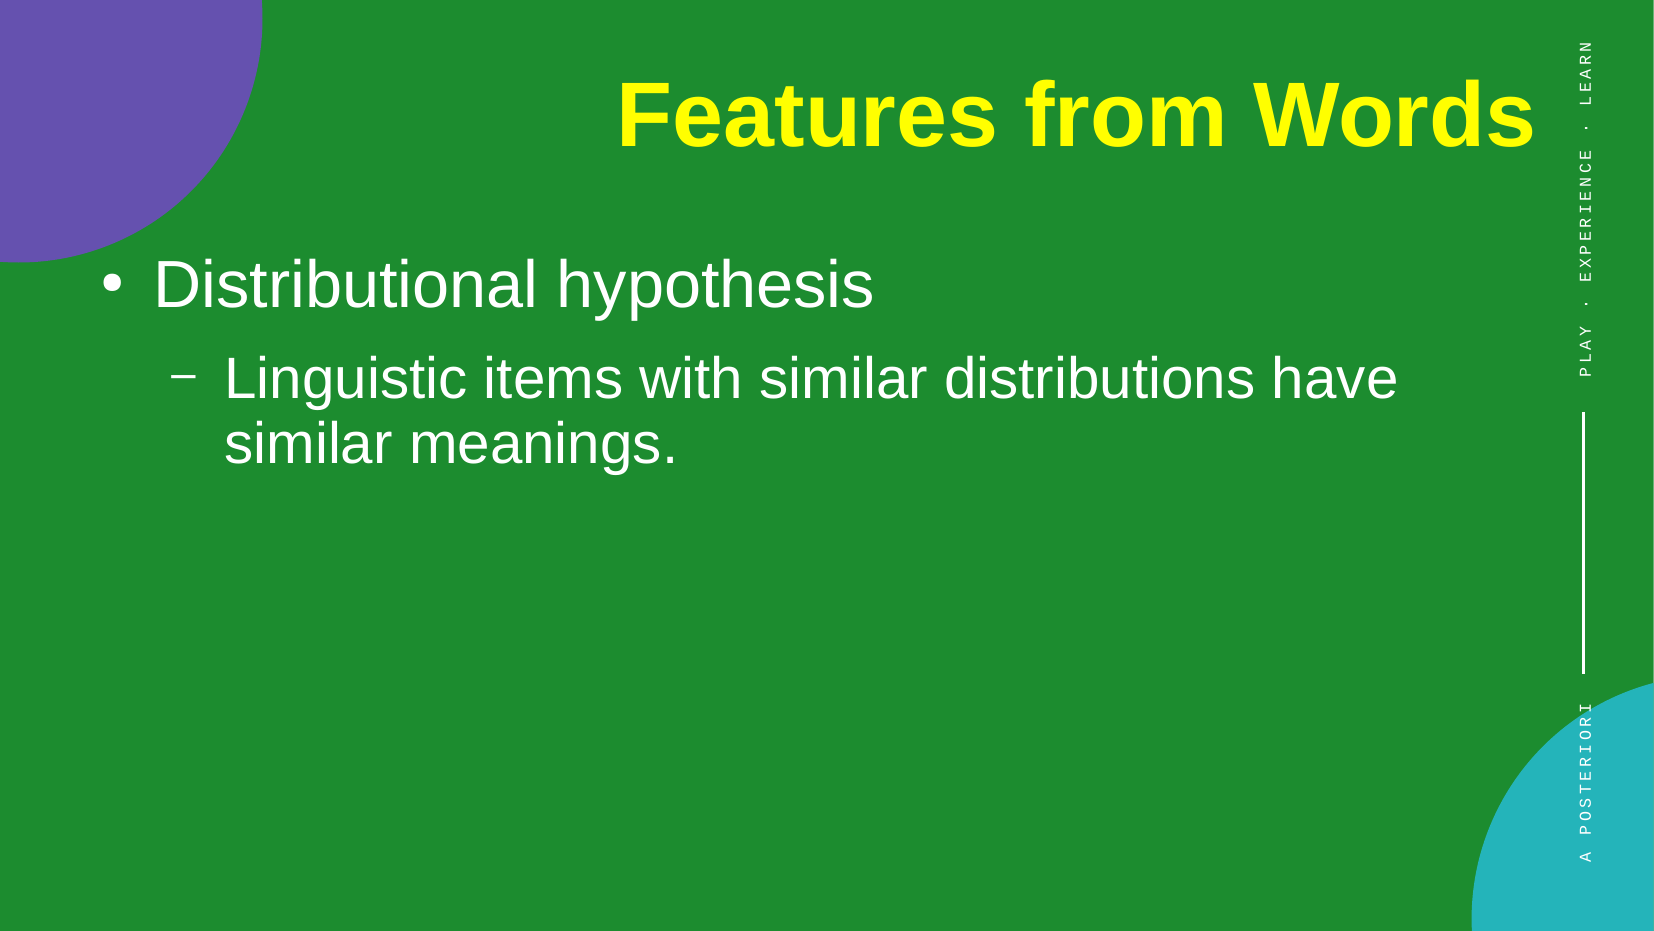

# Features from Words
Distributional hypothesis
Linguistic items with similar distributions have similar meanings.